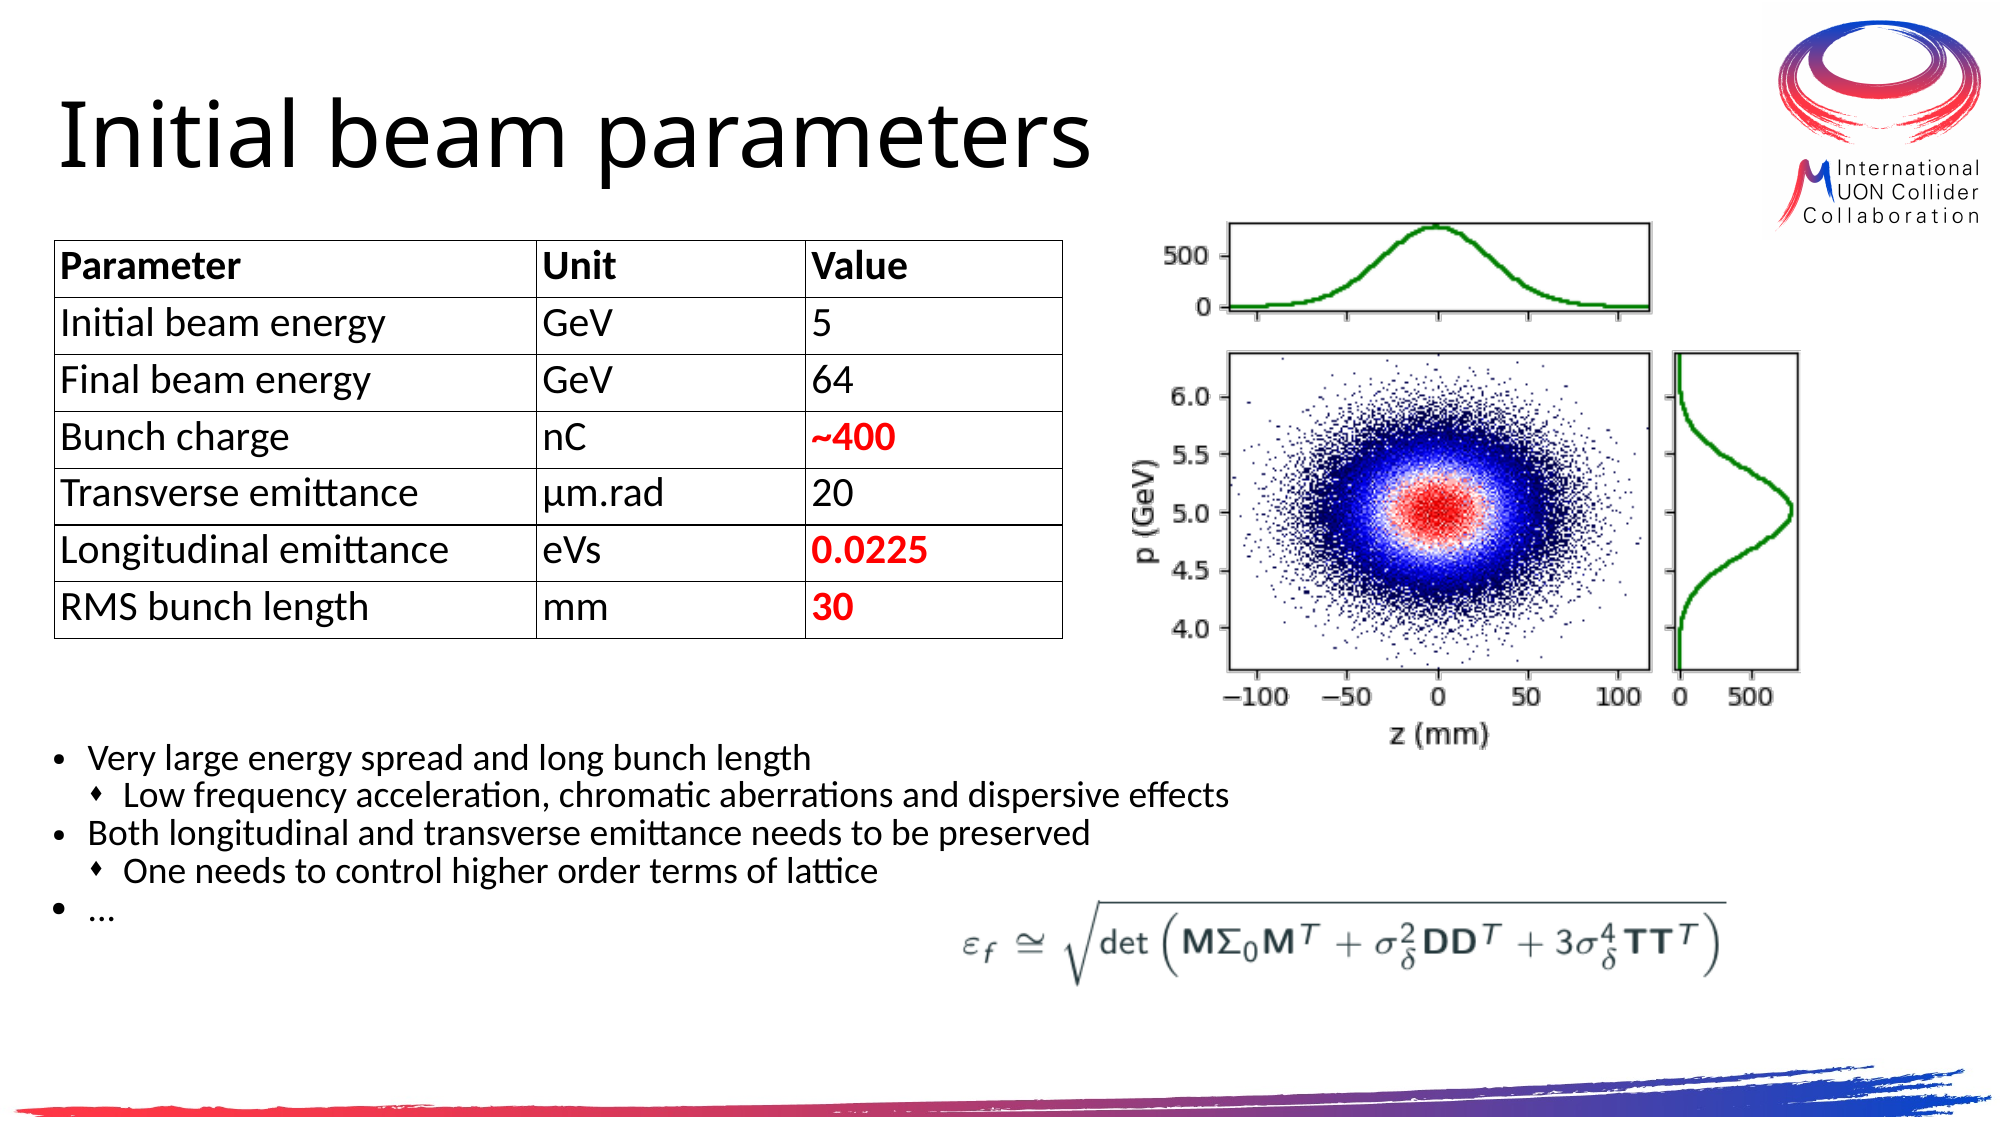

# Initial beam parameters
| Parameter | Unit | Value |
| --- | --- | --- |
| Initial beam energy | GeV | 5 |
| Final beam energy | GeV | 64 |
| Bunch charge | nC | ~400 |
| Transverse emittance | μm.rad | 20 |
| Longitudinal emittance | eVs | 0.0225 |
| RMS bunch length | mm | 30 |
Very large energy spread and long bunch length
Low frequency acceleration, chromatic aberrations and dispersive effects
Both longitudinal and transverse emittance needs to be preserved
One needs to control higher order terms of lattice
...